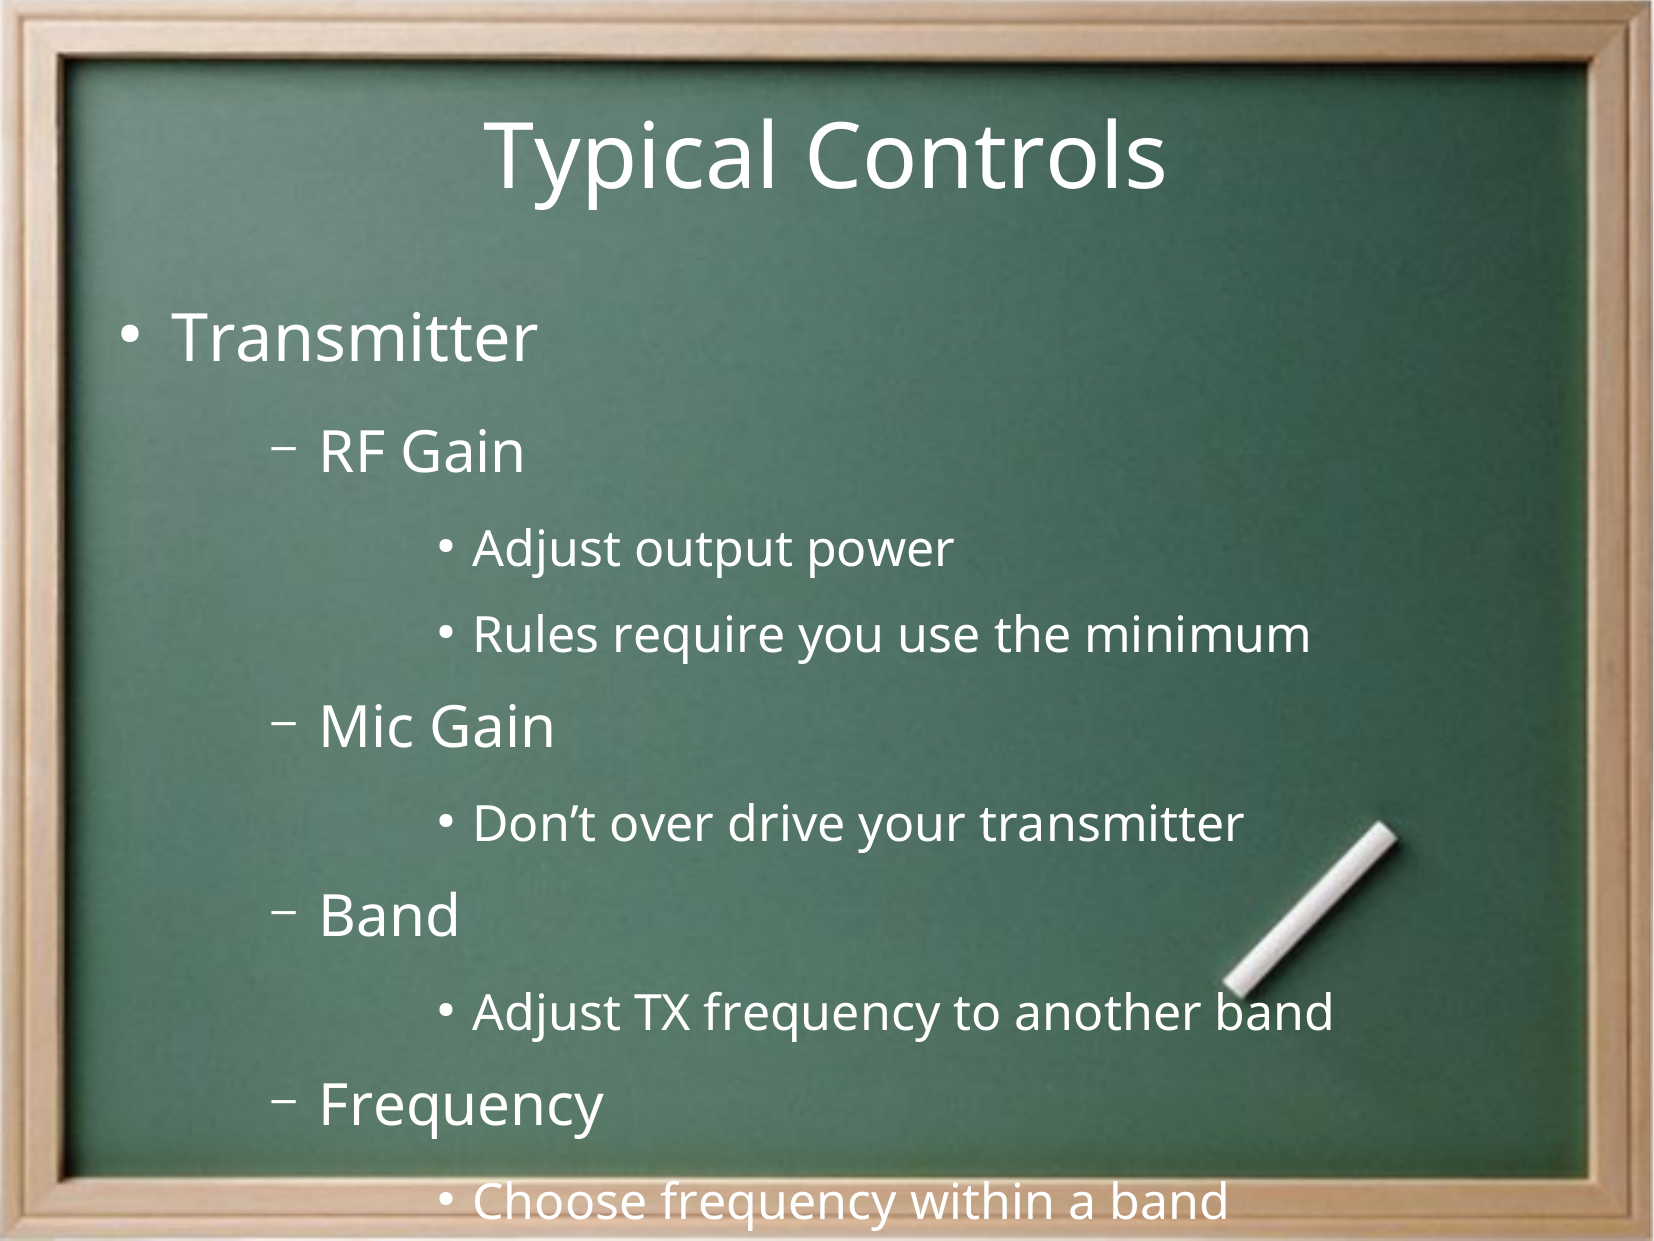

# Typical Controls
Transmitter
RF Gain
Adjust output power
Rules require you use the minimum
Mic Gain
Don’t over drive your transmitter
Band
Adjust TX frequency to another band
Frequency
Choose frequency within a band